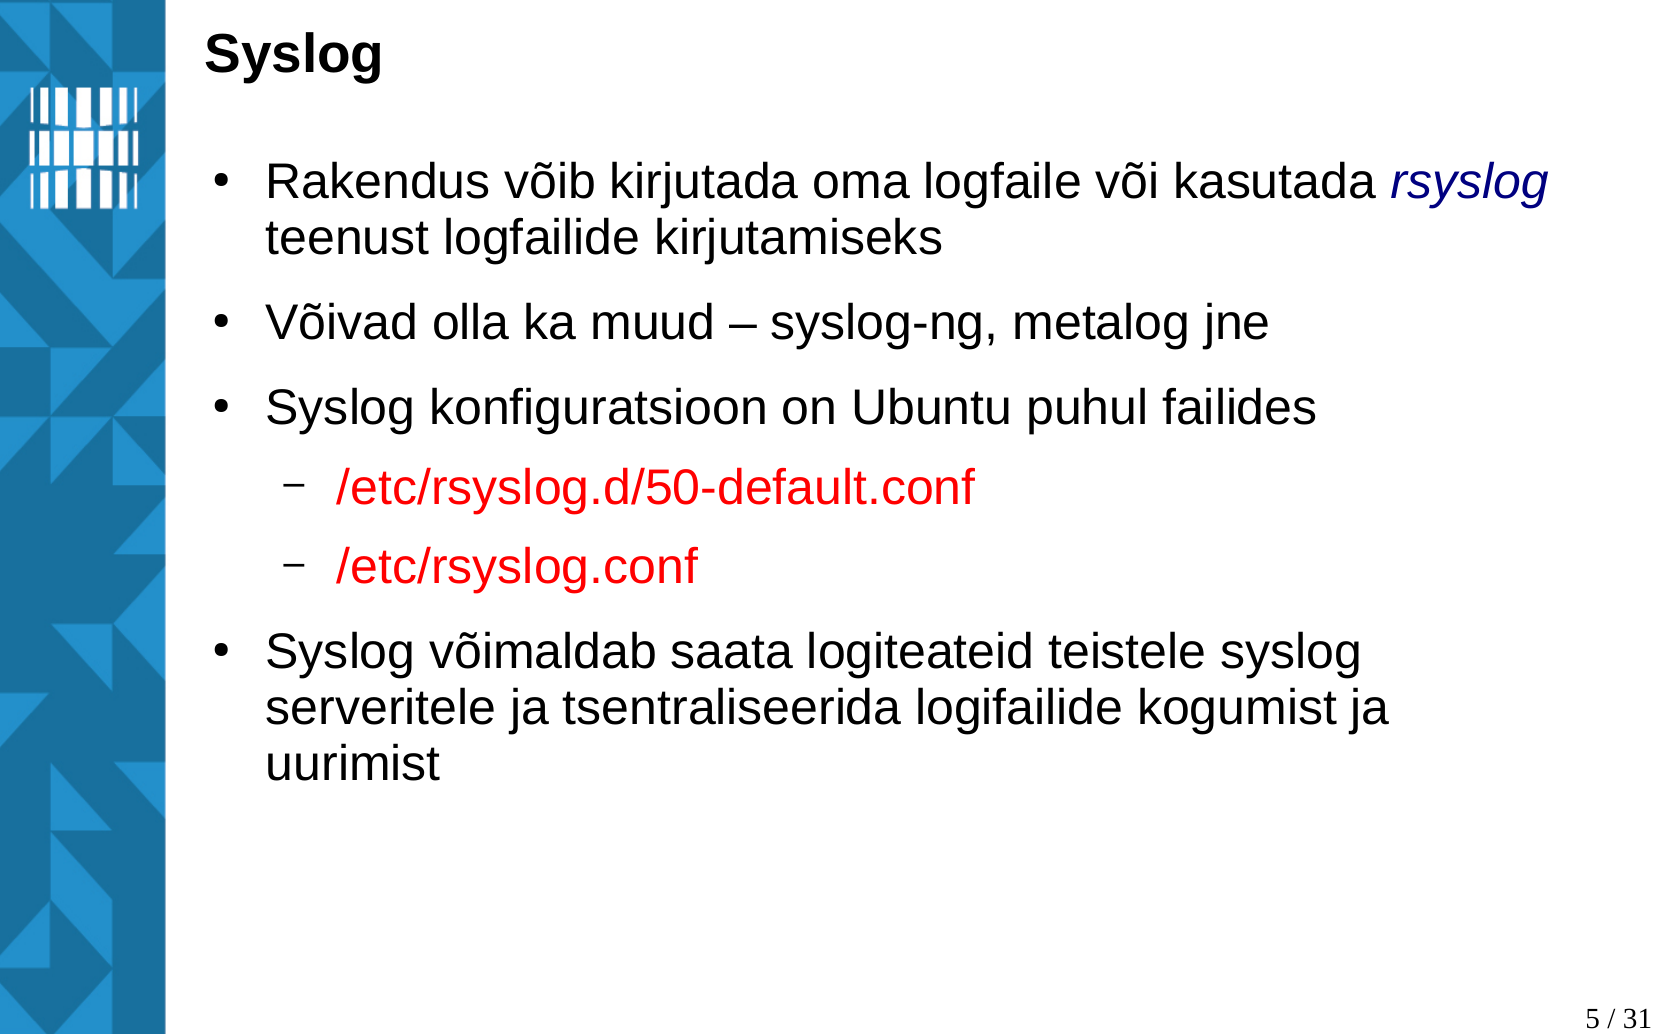

# Syslog
Rakendus võib kirjutada oma logfaile või kasutada rsyslog teenust logfailide kirjutamiseks
Võivad olla ka muud – syslog-ng, metalog jne
Syslog konfiguratsioon on Ubuntu puhul failides
/etc/rsyslog.d/50-default.conf
/etc/rsyslog.conf
Syslog võimaldab saata logiteateid teistele syslog serveritele ja tsentraliseerida logifailide kogumist ja uurimist
5